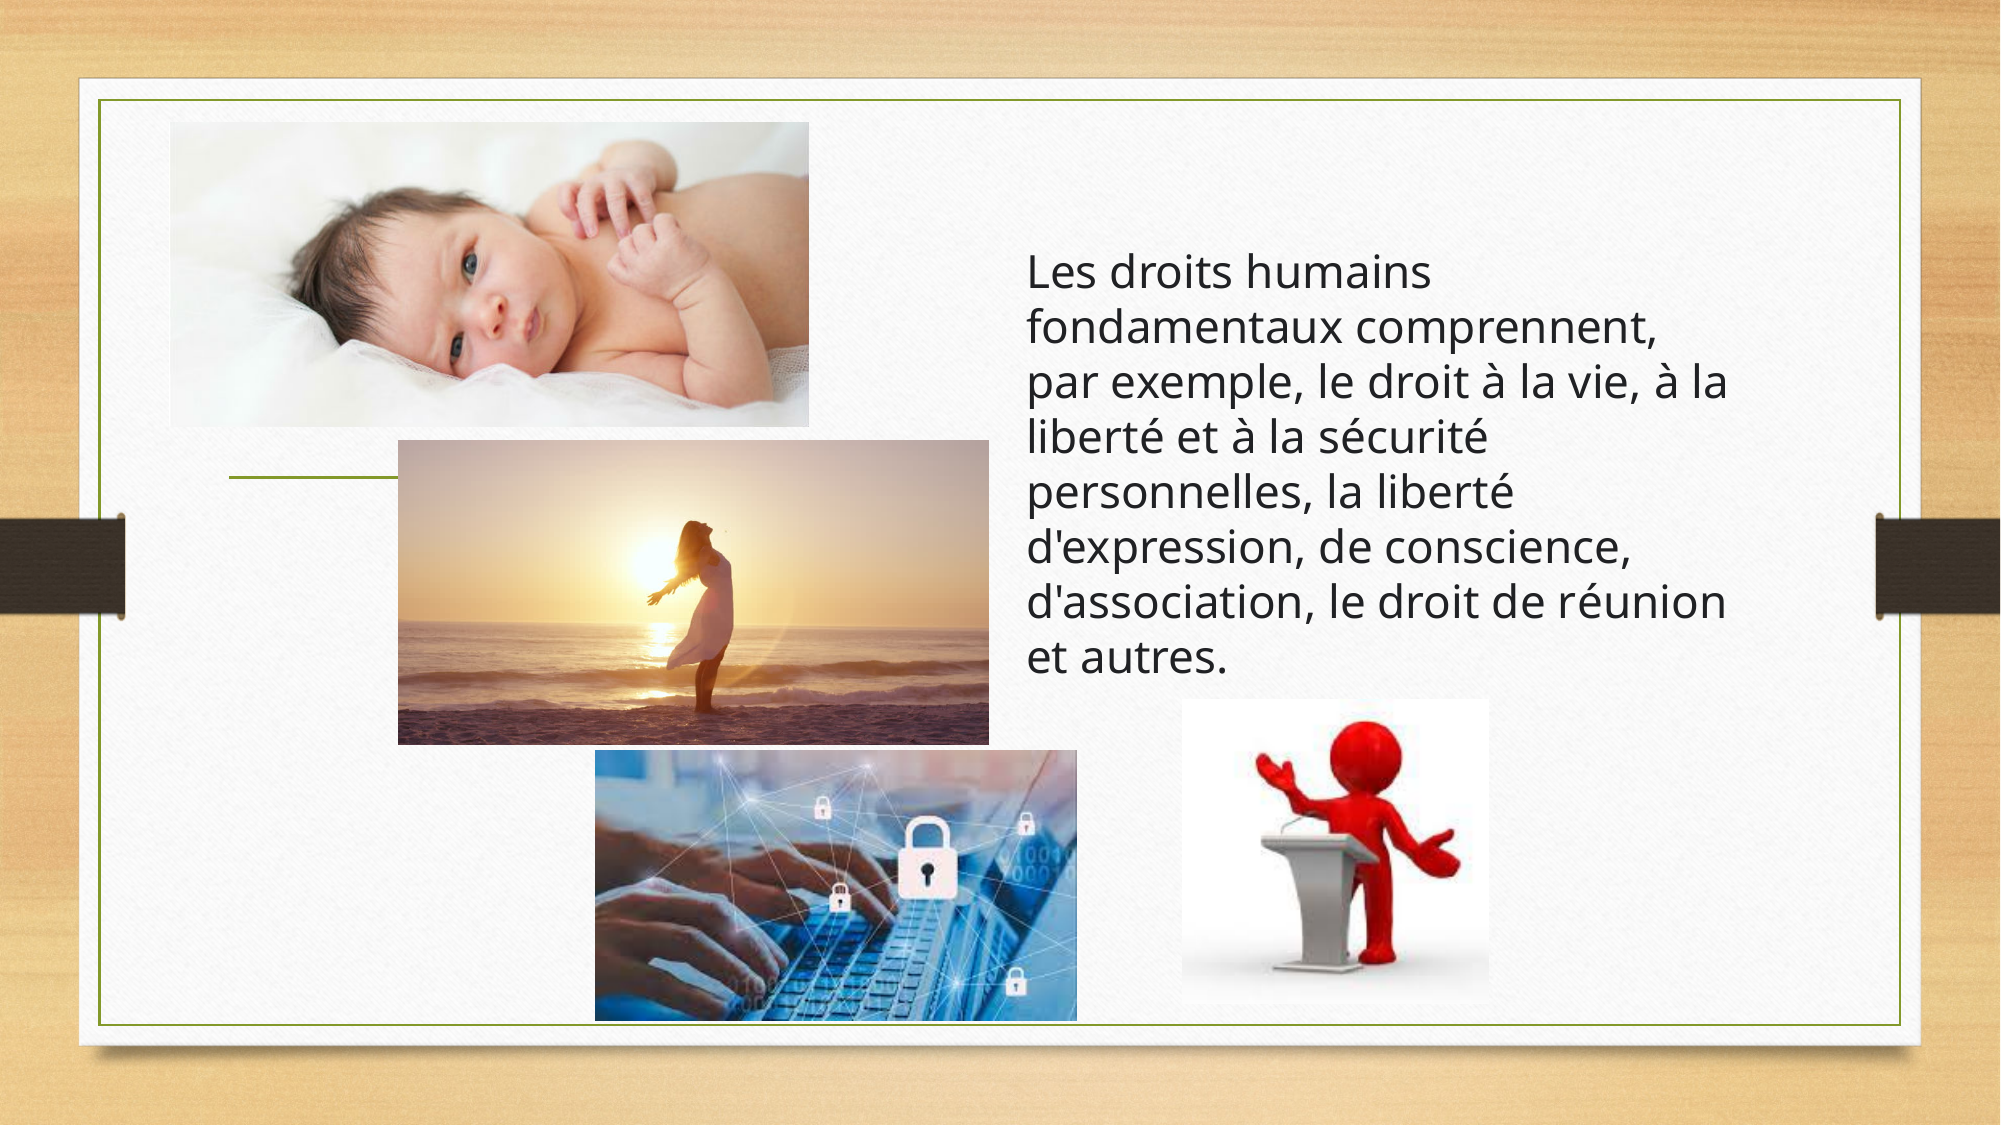

Les droits humains fondamentaux comprennent, par exemple, le droit à la vie, à la liberté et à la sécurité personnelles, la liberté d'expression, de conscience, d'association, le droit de réunion et autres.
#